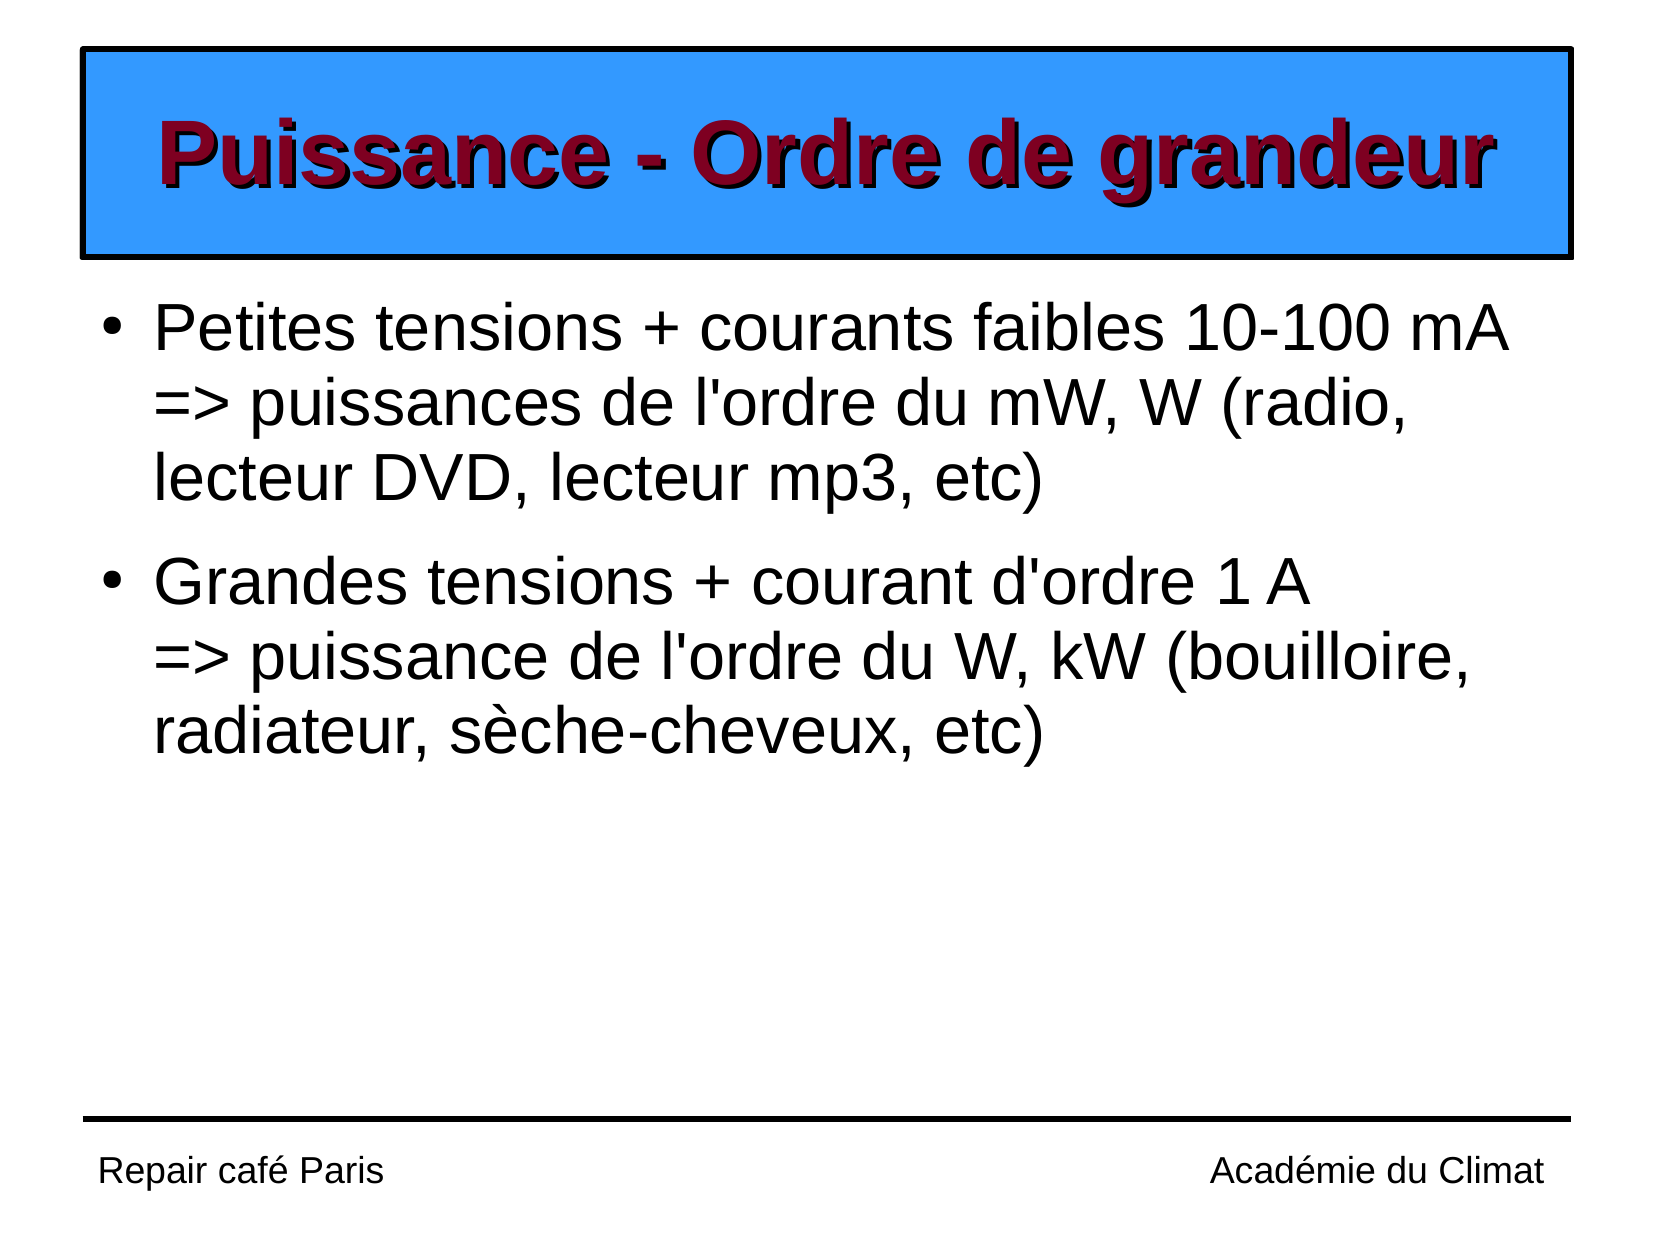

# Puissance - Ordre de grandeur
Petites tensions + courants faibles 10-100 mA
=> puissances de l'ordre du mW, W (radio, lecteur DVD, lecteur mp3, etc)
Grandes tensions + courant d'ordre 1 A
=> puissance de l'ordre du W, kW (bouilloire, radiateur, sèche-cheveux, etc)
Repair café Paris	Académie du Climat